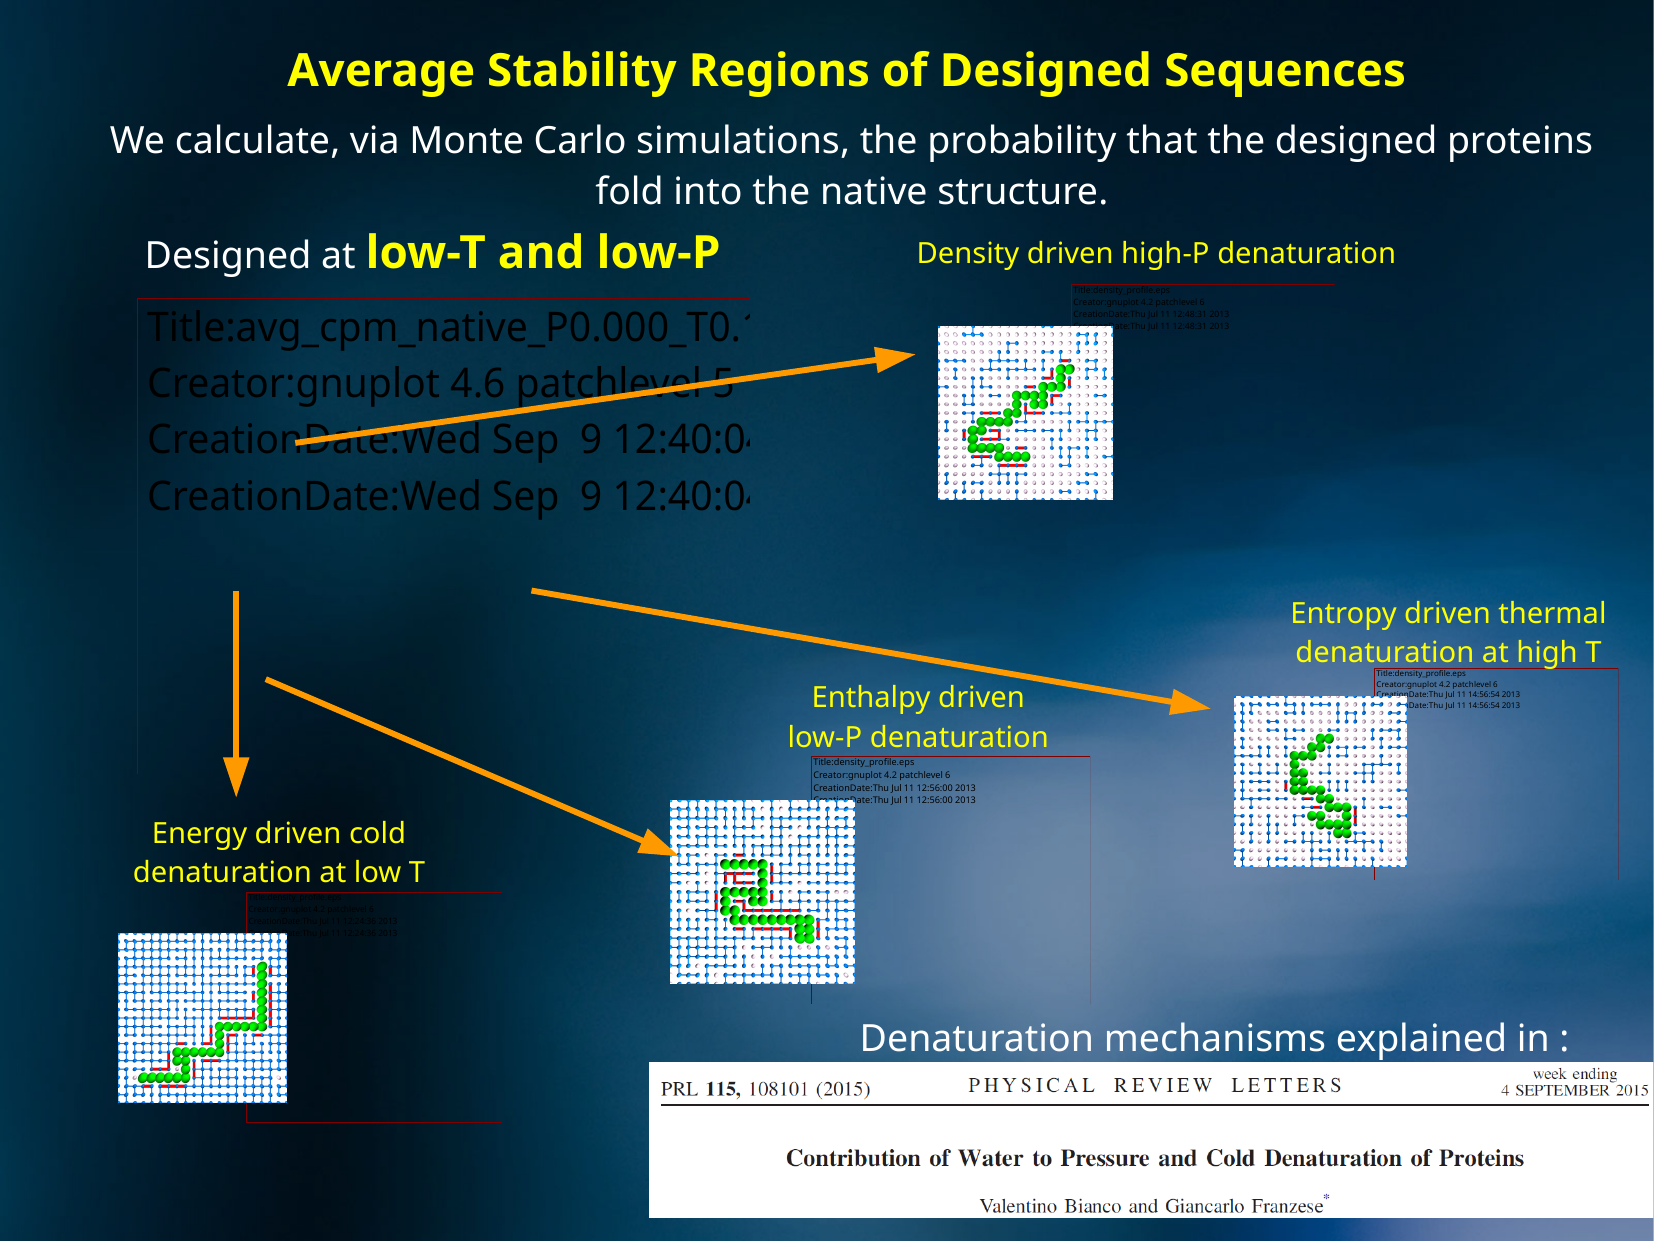

Average Stability Regions of Designed Sequences
We calculate, via Monte Carlo simulations, the probability that the designed proteins
fold into the native structure.
Designed at low-T and low-P
Density driven high-P denaturation
Entropy driven thermal
denaturation at high T
Enthalpy driven
low-P denaturation
Energy driven cold
denaturation at low T
Denaturation mechanisms explained in :